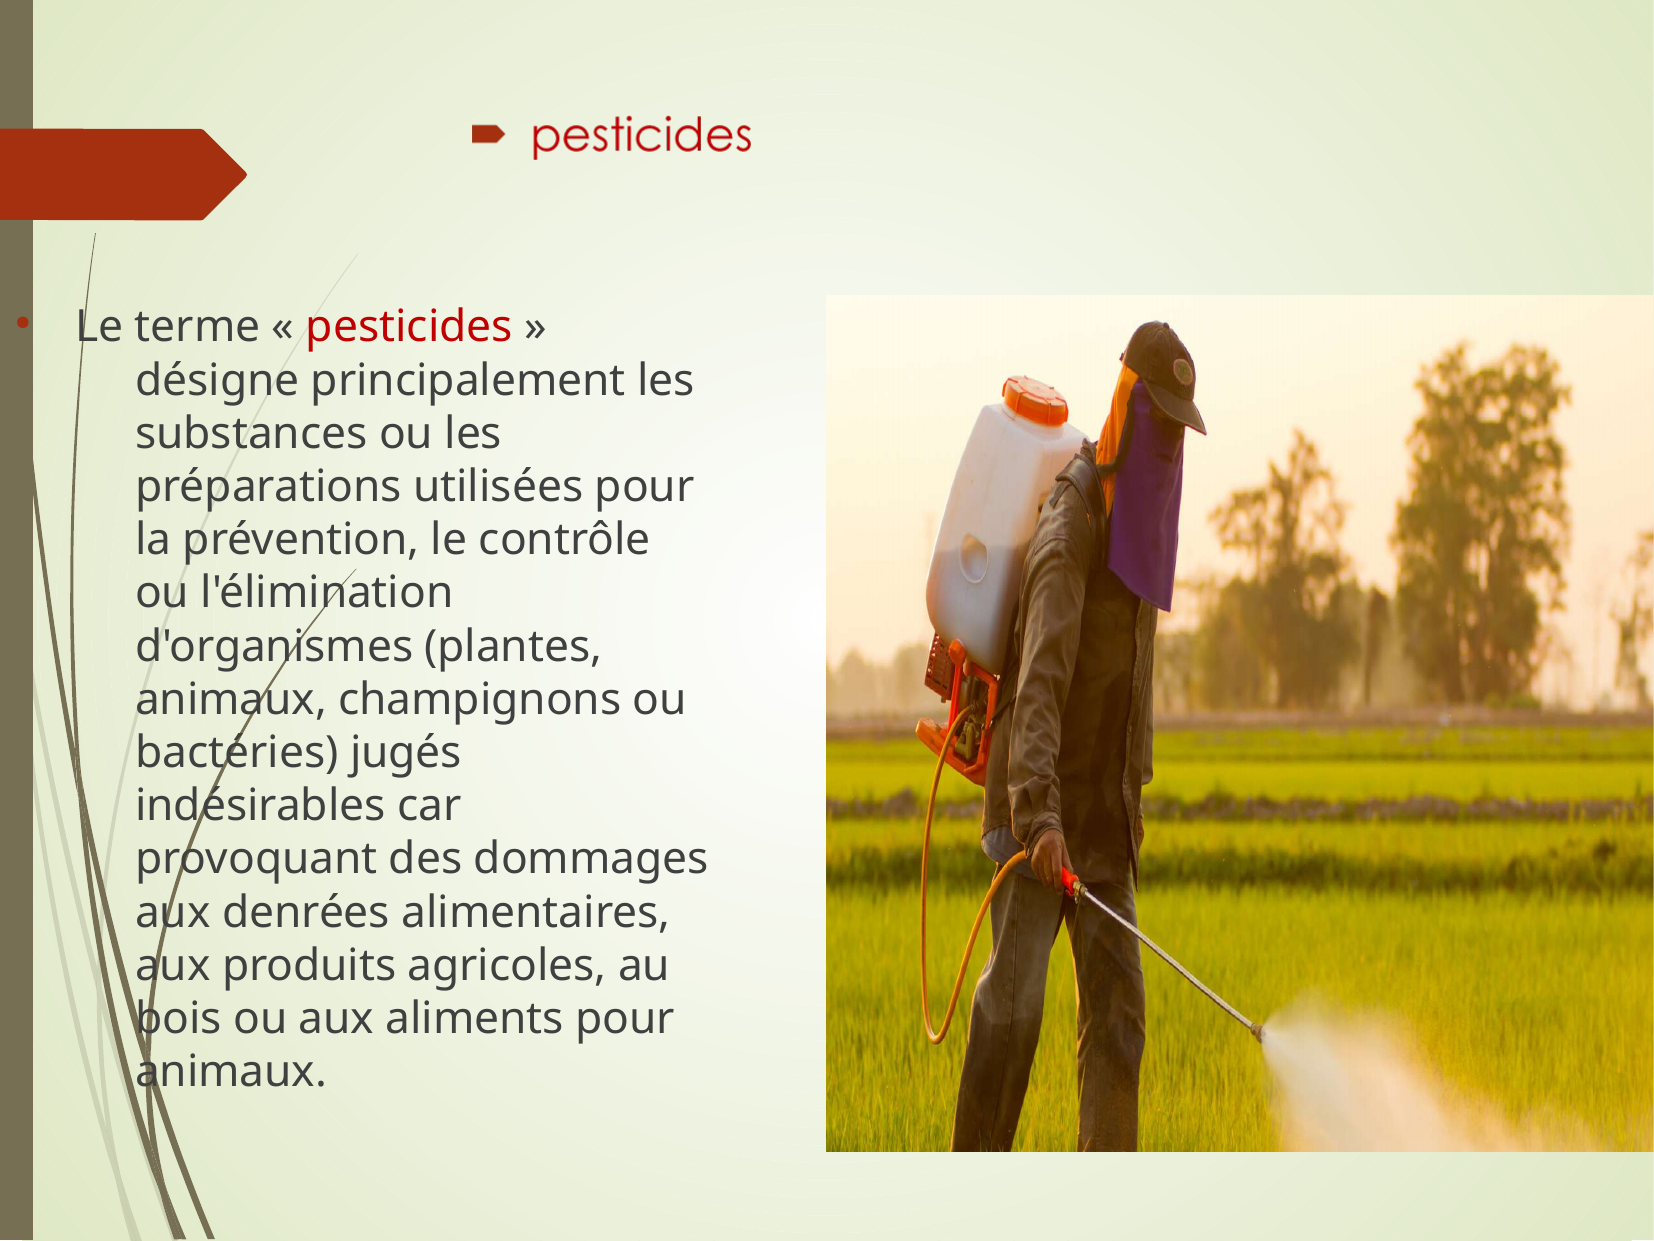

# Le terme « pesticides » désigne principalement les substances ou les préparations utilisées pour la prévention, le contrôle ou l'élimination d'organismes (plantes, animaux, champignons ou bactéries) jugés indésirables car provoquant des dommages aux denrées alimentaires, aux produits agricoles, au bois ou aux aliments pour animaux.